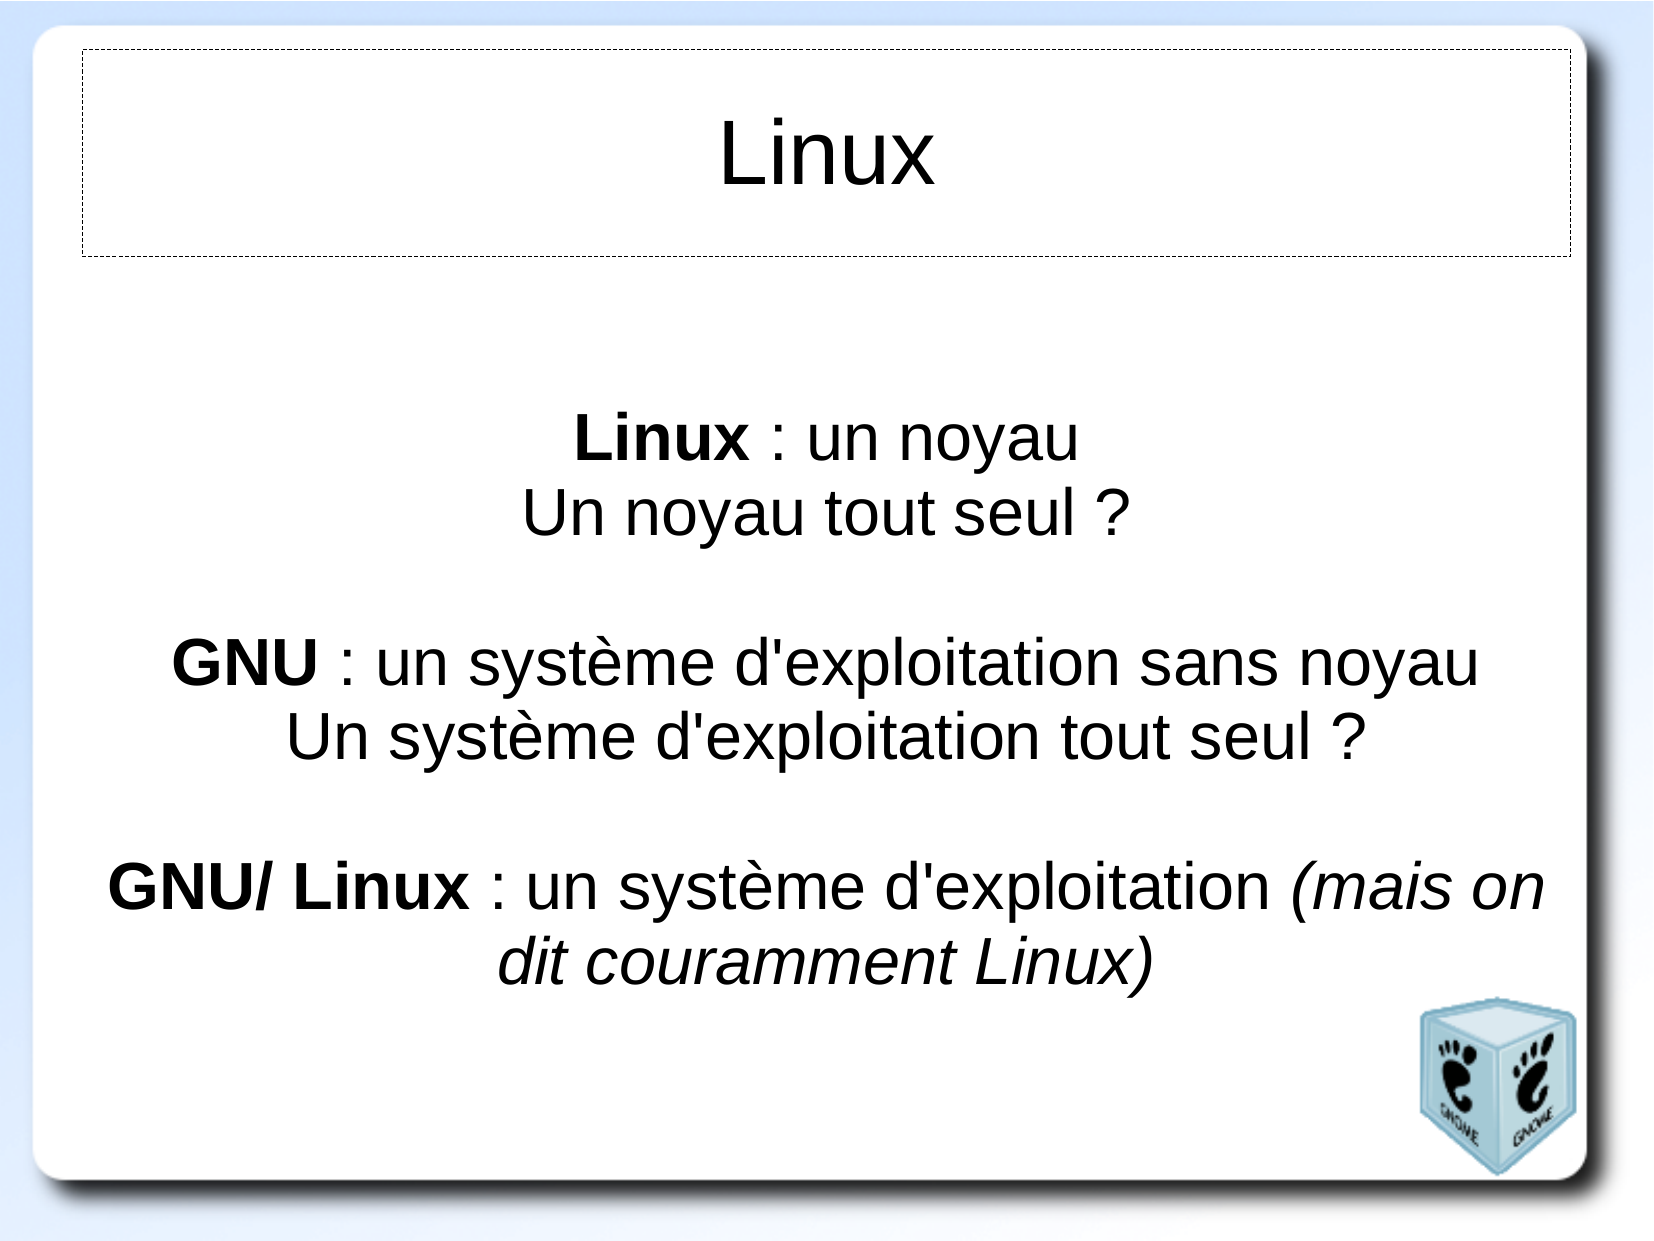

# Linux
Linux : un noyau
Un noyau tout seul ?
GNU : un système d'exploitation sans noyau
Un système d'exploitation tout seul ?
GNU/ Linux : un système d'exploitation (mais on dit couramment Linux)